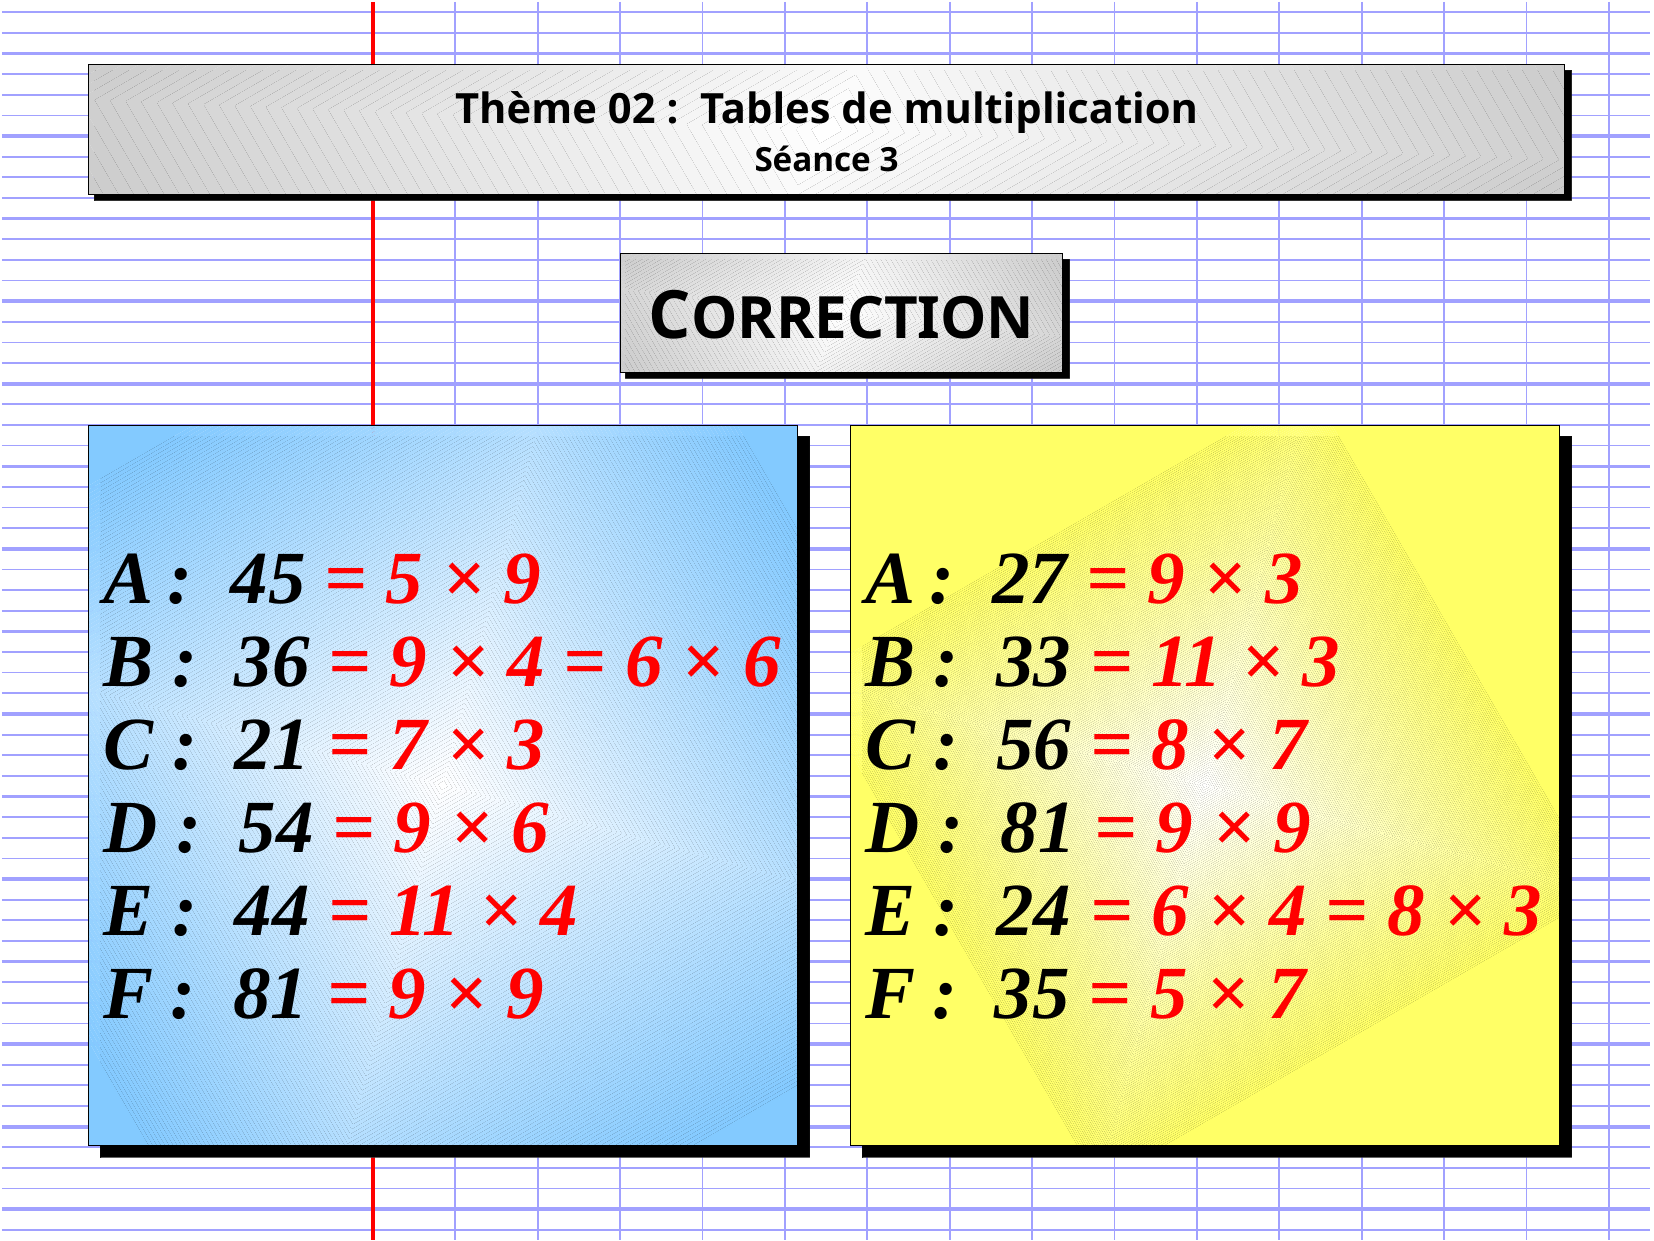

Thème 02 : Tables de multiplication
Séance 3
CORRECTION
A : 45 = 5 × 9
B : 36 = 9 × 4 = 6 × 6
C : 21 = 7 × 3
D : 54 = 9 × 6
E : 44 = 11 × 4
F : 81 = 9 × 9
A : 27 = 9 × 3
B : 33 = 11 × 3
C : 56 = 8 × 7
D : 81 = 9 × 9
E : 24 = 6 × 4 = 8 × 3
F : 35 = 5 × 7